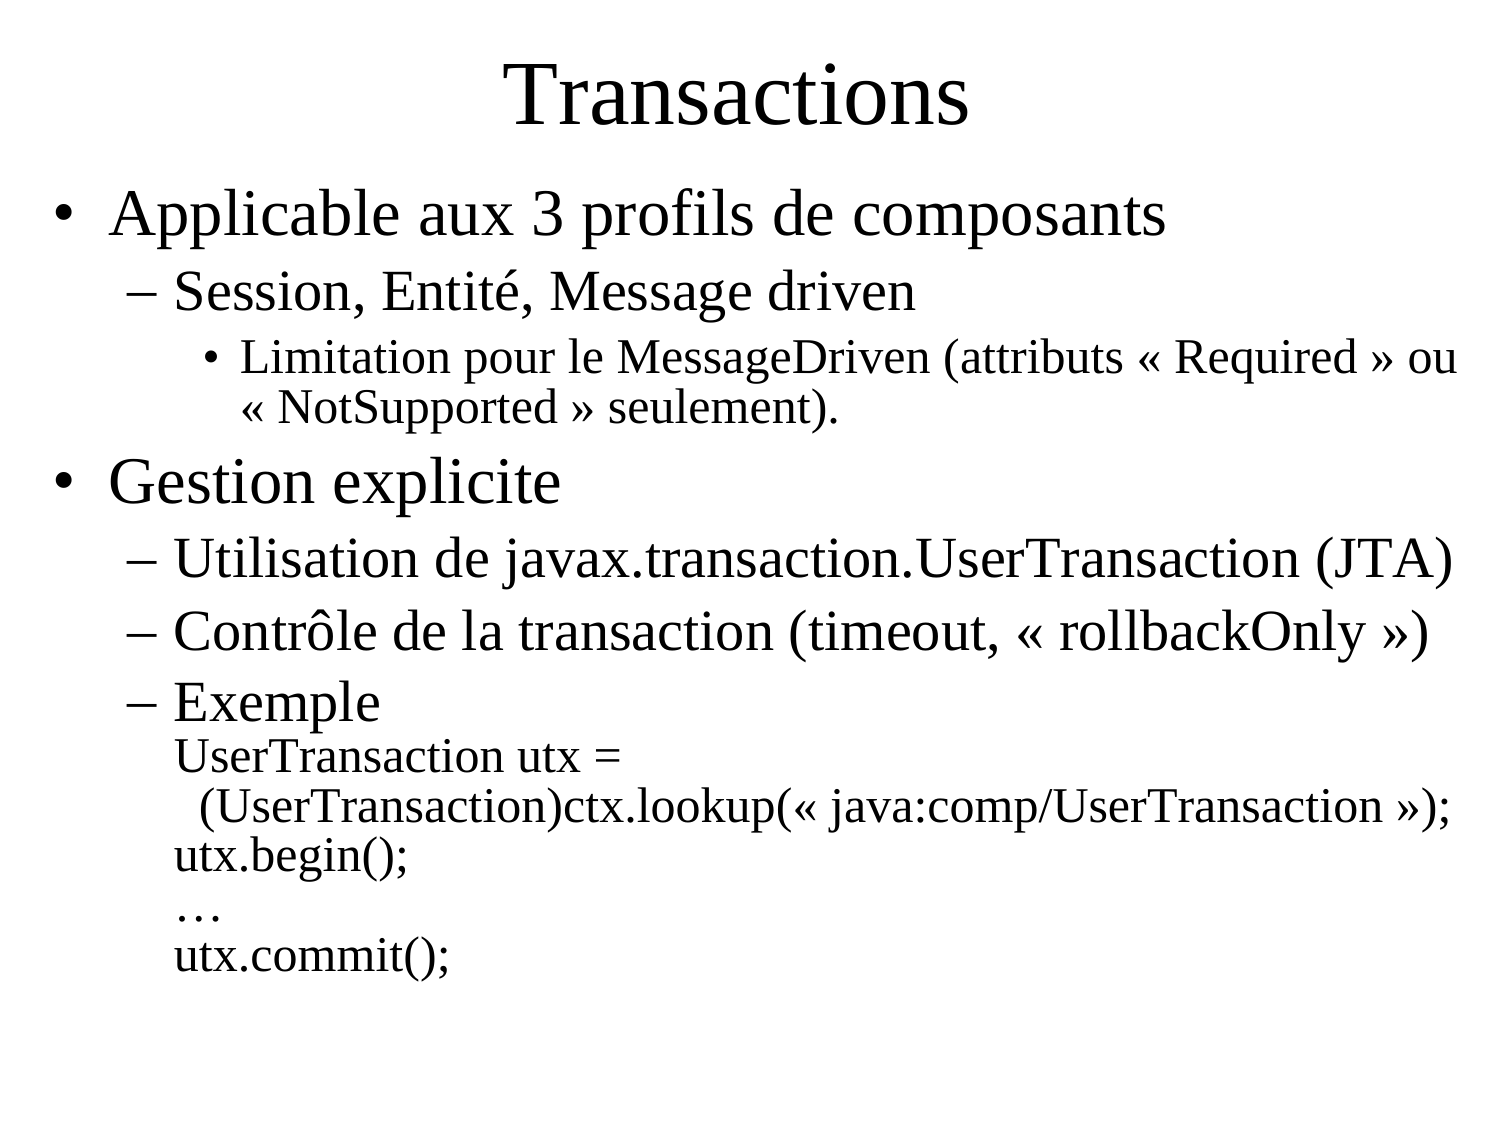

# Transactions
Applicable aux 3 profils de composants
Session, Entité, Message driven
Limitation pour le MessageDriven (attributs « Required » ou « NotSupported » seulement).
Gestion explicite
Utilisation de javax.transaction.UserTransaction (JTA)
Contrôle de la transaction (timeout, « rollbackOnly »)
Exemple
UserTransaction utx =
 (UserTransaction)ctx.lookup(« java:comp/UserTransaction »);
utx.begin();
…
utx.commit();